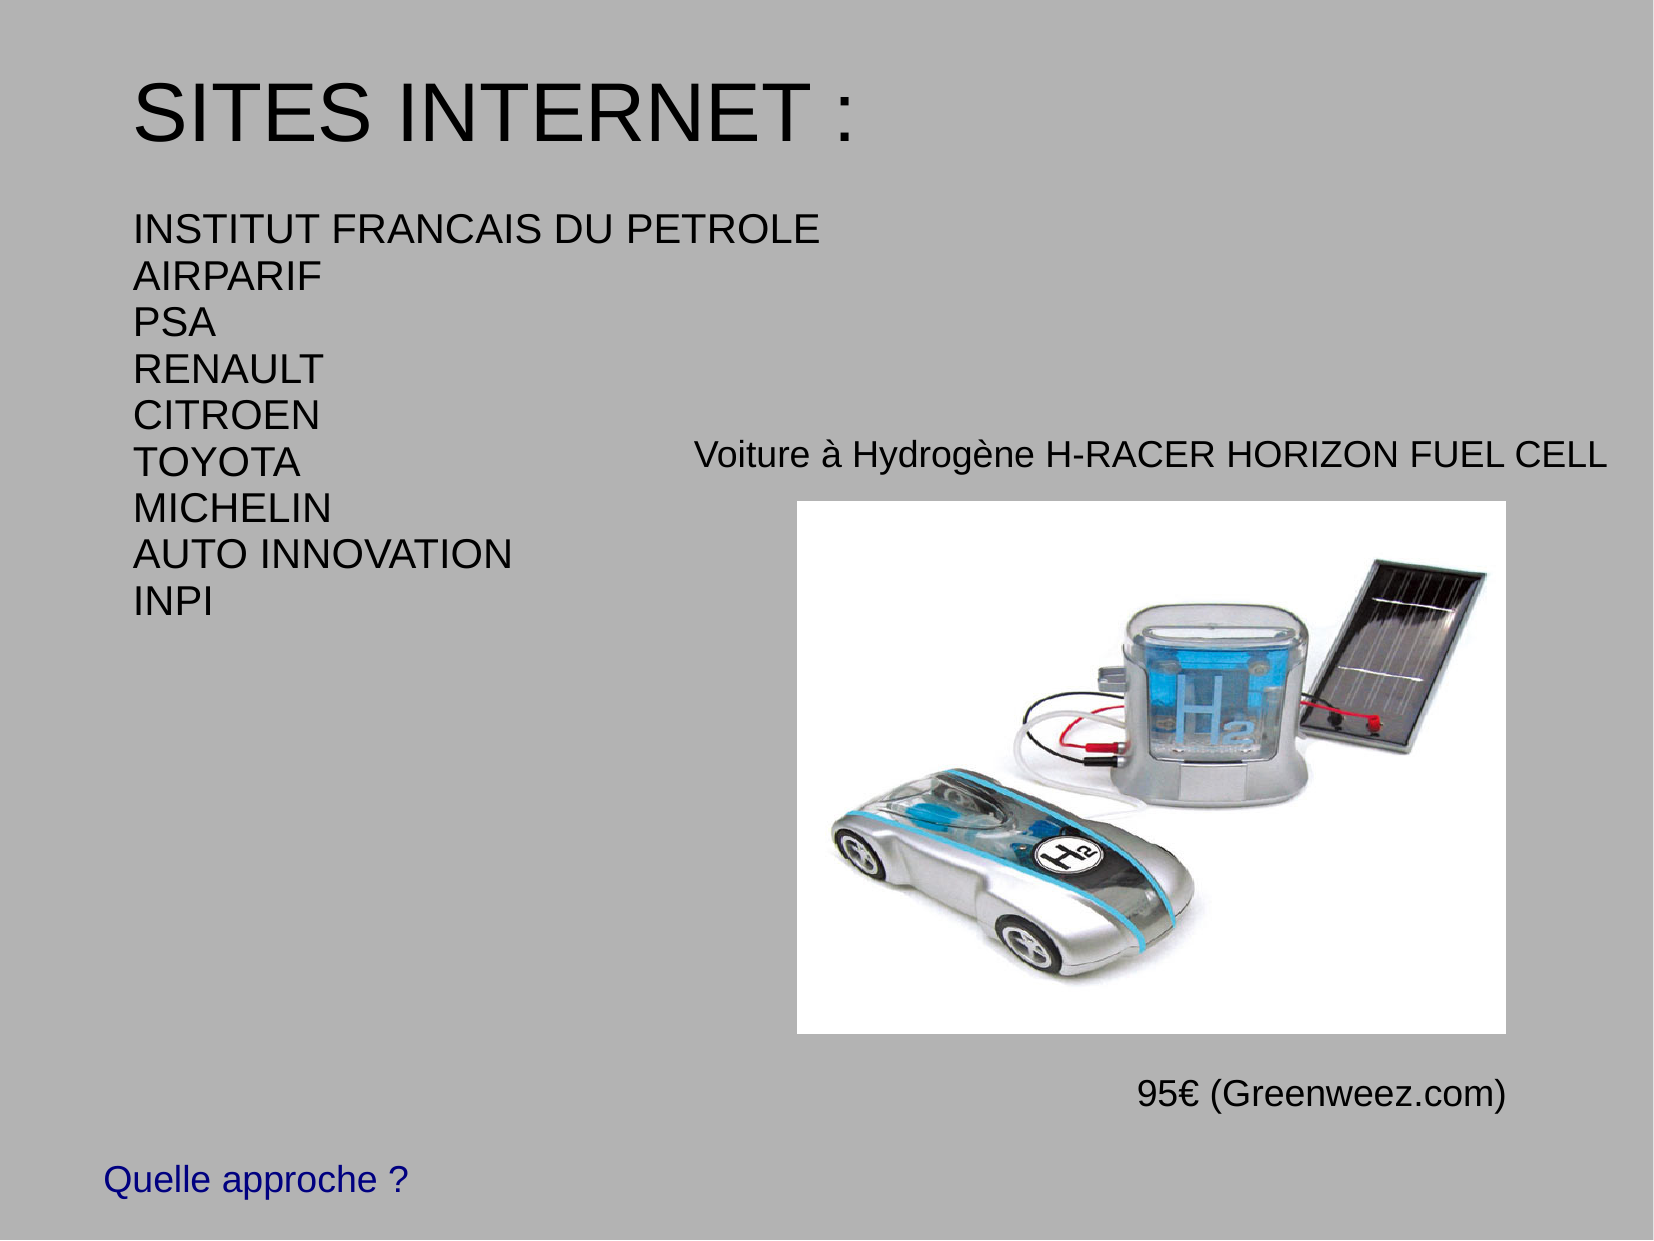

SITES INTERNET :
INSTITUT FRANCAIS DU PETROLE
AIRPARIF
PSA
RENAULT
CITROEN
TOYOTA
MICHELIN
AUTO INNOVATION
INPI
Voiture à Hydrogène H-RACER HORIZON FUEL CELL
95€ (Greenweez.com)
Quelle approche ?